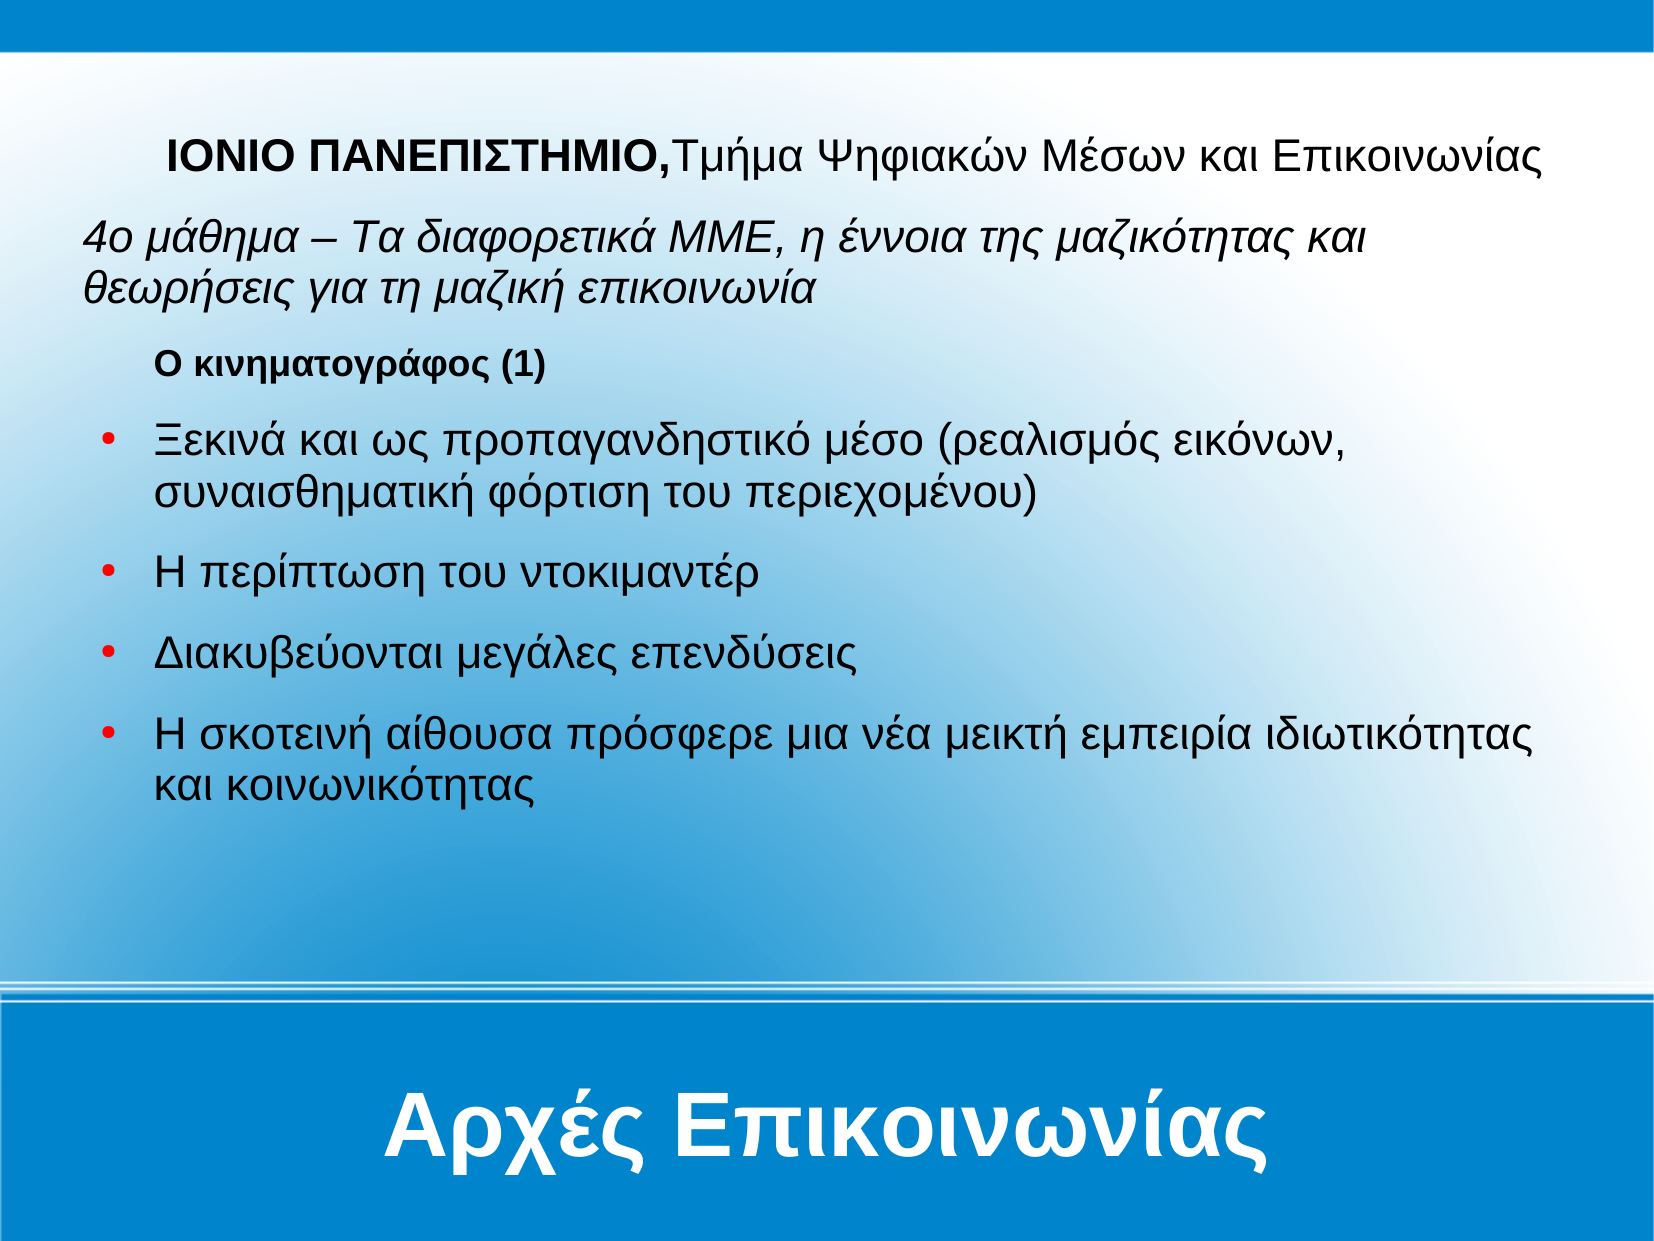

ΙΟΝΙΟ ΠΑΝΕΠΙΣΤΗΜΙΟ,Τμήμα Ψηφιακών Μέσων και Επικοινωνίας
4ο μάθημα – Τα διαφορετικά ΜΜΕ, η έννοια της μαζικότητας και θεωρήσεις για τη μαζική επικοινωνία
Ο κινηματογράφος (1)
Ξεκινά και ως προπαγανδηστικό μέσο (ρεαλισμός εικόνων, συναισθηματική φόρτιση του περιεχομένου)
Η περίπτωση του ντοκιμαντέρ
Διακυβεύονται μεγάλες επενδύσεις
Η σκοτεινή αίθουσα πρόσφερε μια νέα μεικτή εμπειρία ιδιωτικότητας και κοινωνικότητας
# Αρχές Επικοινωνίας